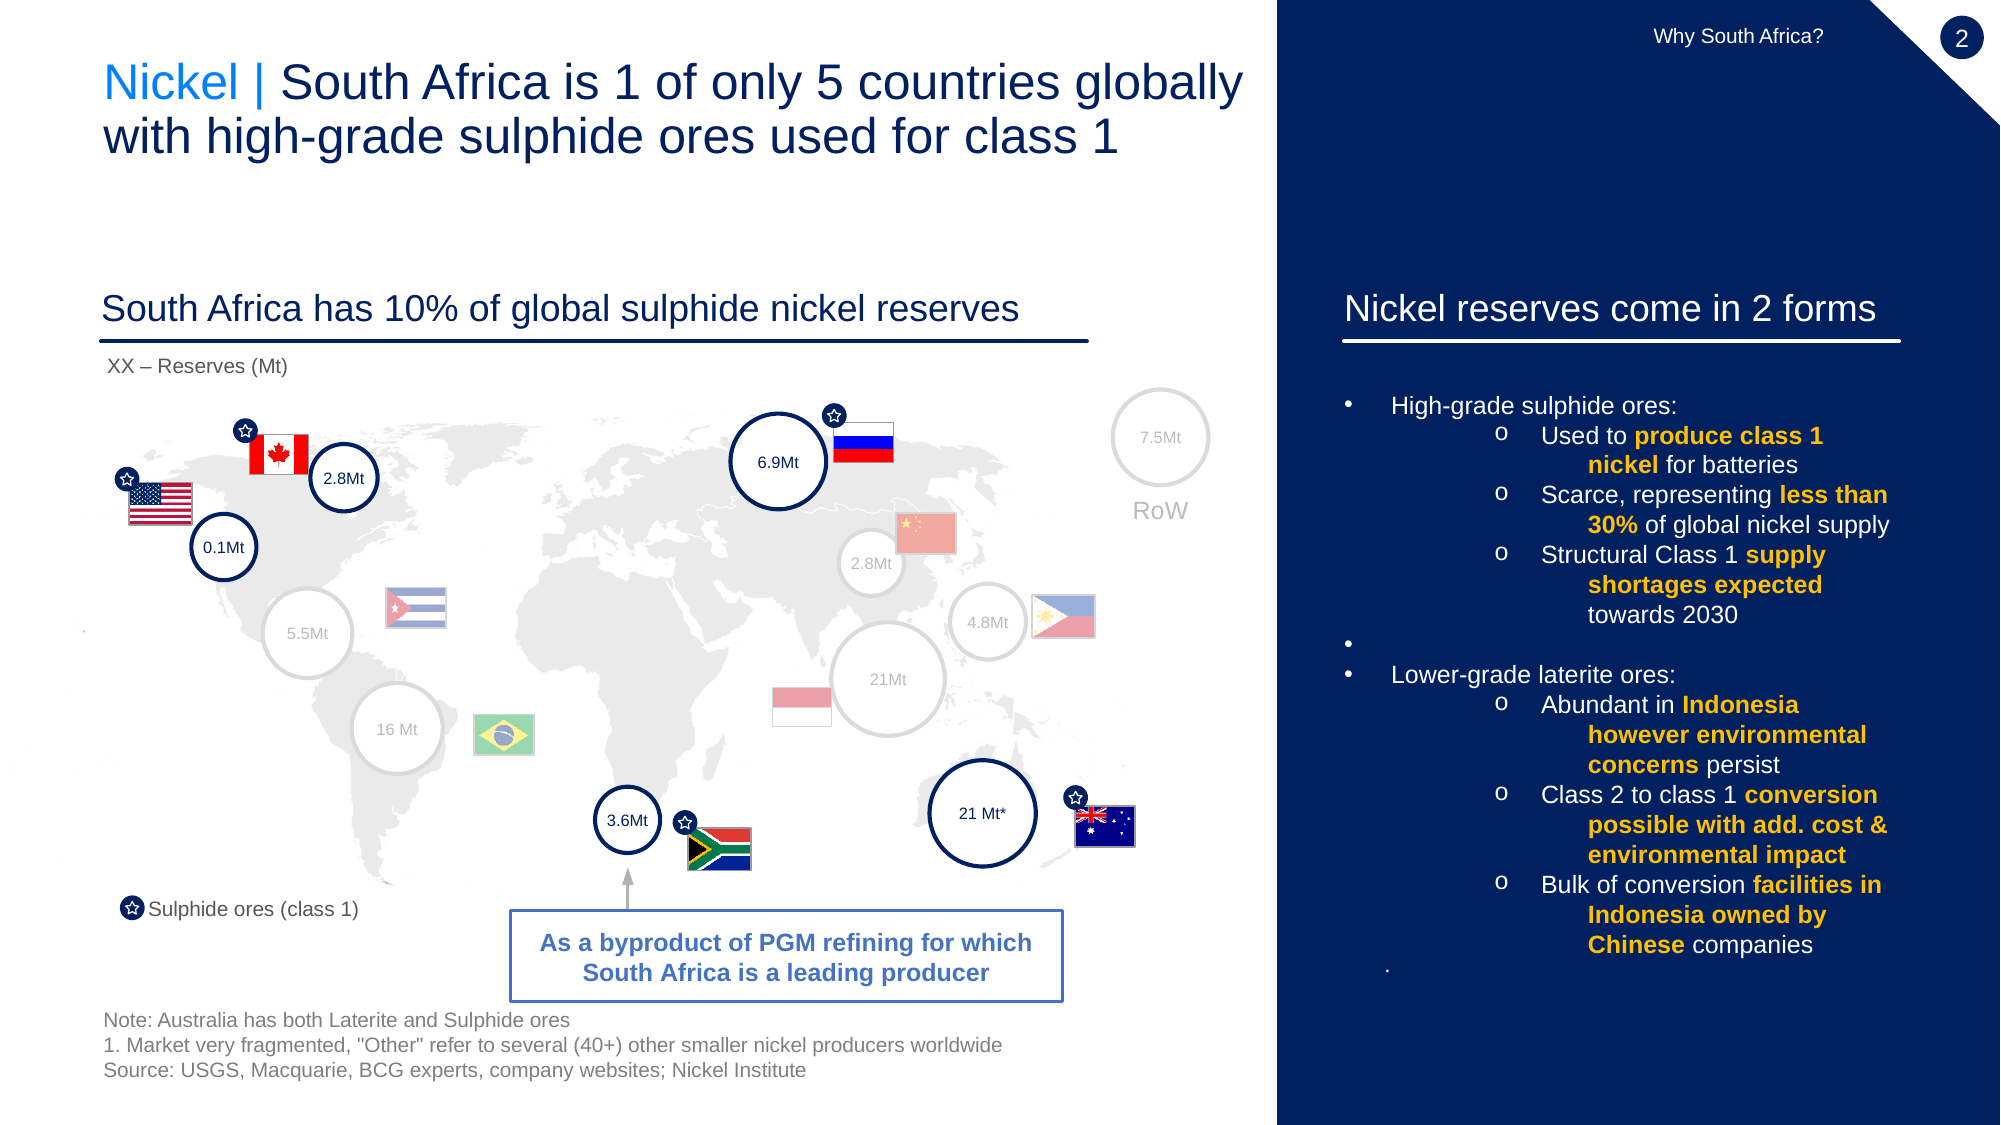

Why South Africa?
2
# Nickel | South Africa is 1 of only 5 countries globally with high-grade sulphide ores used for class 1
South Africa has 10% of global sulphide nickel reserves
Nickel reserves come in 2 forms
XX – Reserves (Mt)
High-grade sulphide ores:
Used to produce class 1 nickel for batteries
Scarce, representing less than 30% of global nickel supply
Structural Class 1 supply shortages expected towards 2030
Lower-grade laterite ores:
Abundant in Indonesia however environmental concerns persist
Class 2 to class 1 conversion possible with add. cost & environmental impact
Bulk of conversion facilities in Indonesia owned by Chinese companies
7.5Mt
6.9Mt
2.8Mt
RoW
0.1Mt
2.8Mt
4.8Mt
5.5Mt
21Mt
16 Mt
21 Mt*
3.6Mt
As a byproduct of PGM refining for which South Africa is a leading producer
Sulphide ores (class 1)
Note: Australia has both Laterite and Sulphide ores
1. Market very fragmented, "Other" refer to several (40+) other smaller nickel producers worldwide
Source: USGS, Macquarie, BCG experts, company websites; Nickel Institute